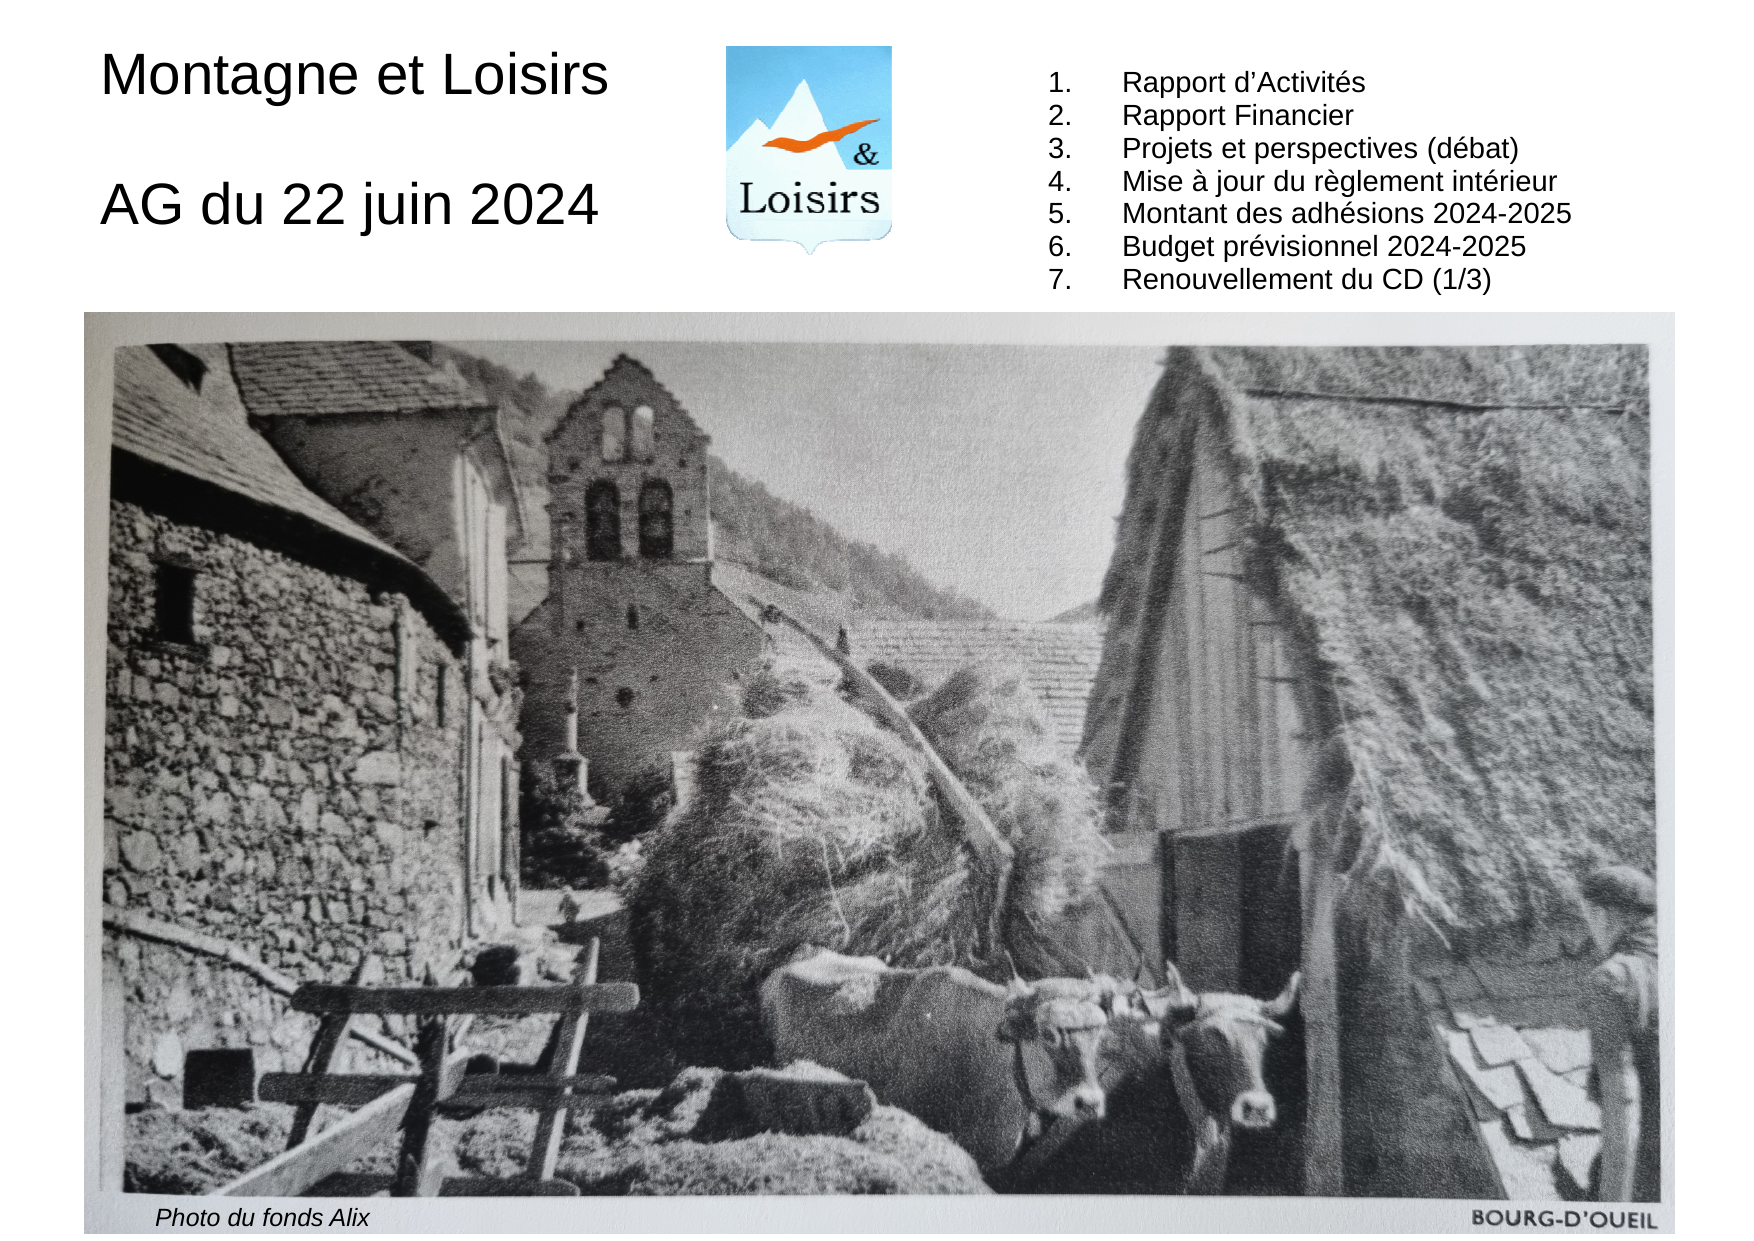

Montagne et Loisirs
AG du 22 juin 2024
1.	Rapport d’Activités
2.	Rapport Financier
3.	Projets et perspectives (débat)
4. 	Mise à jour du règlement intérieur
5.	Montant des adhésions 2024-2025
6.	Budget prévisionnel 2024-2025
7.	Renouvellement du CD (1/3)
Photo du fonds Alix